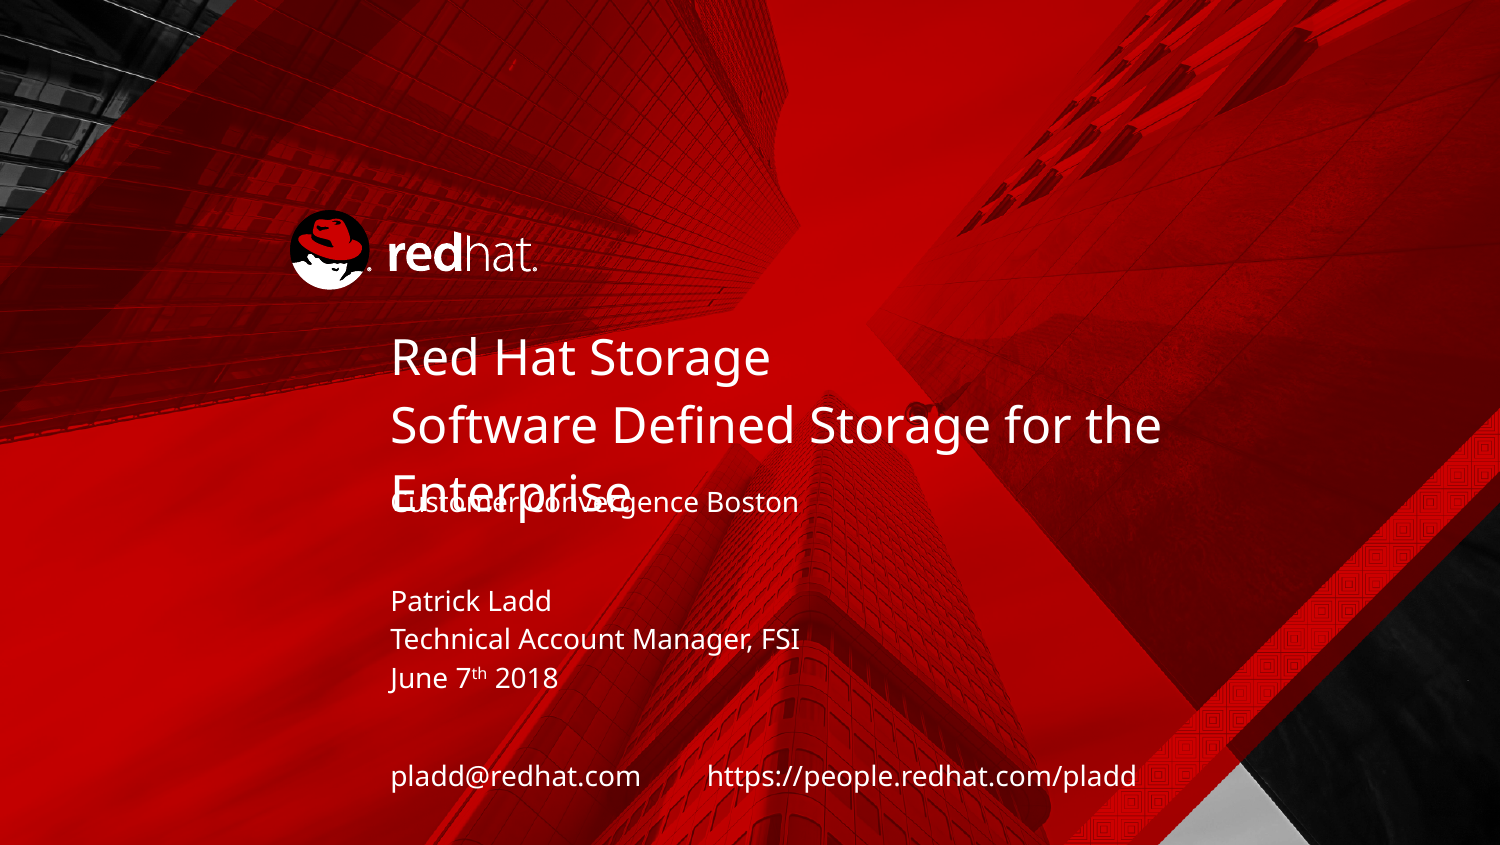

# Red Hat Storage Software Defined Storage for the Enterprise
Customer Convergence Boston
Patrick Ladd
Technical Account Manager, FSI
June 7th 2018
pladd@redhat.com https://people.redhat.com/pladd
INSERT DESIGNATOR, IF NEEDED
1